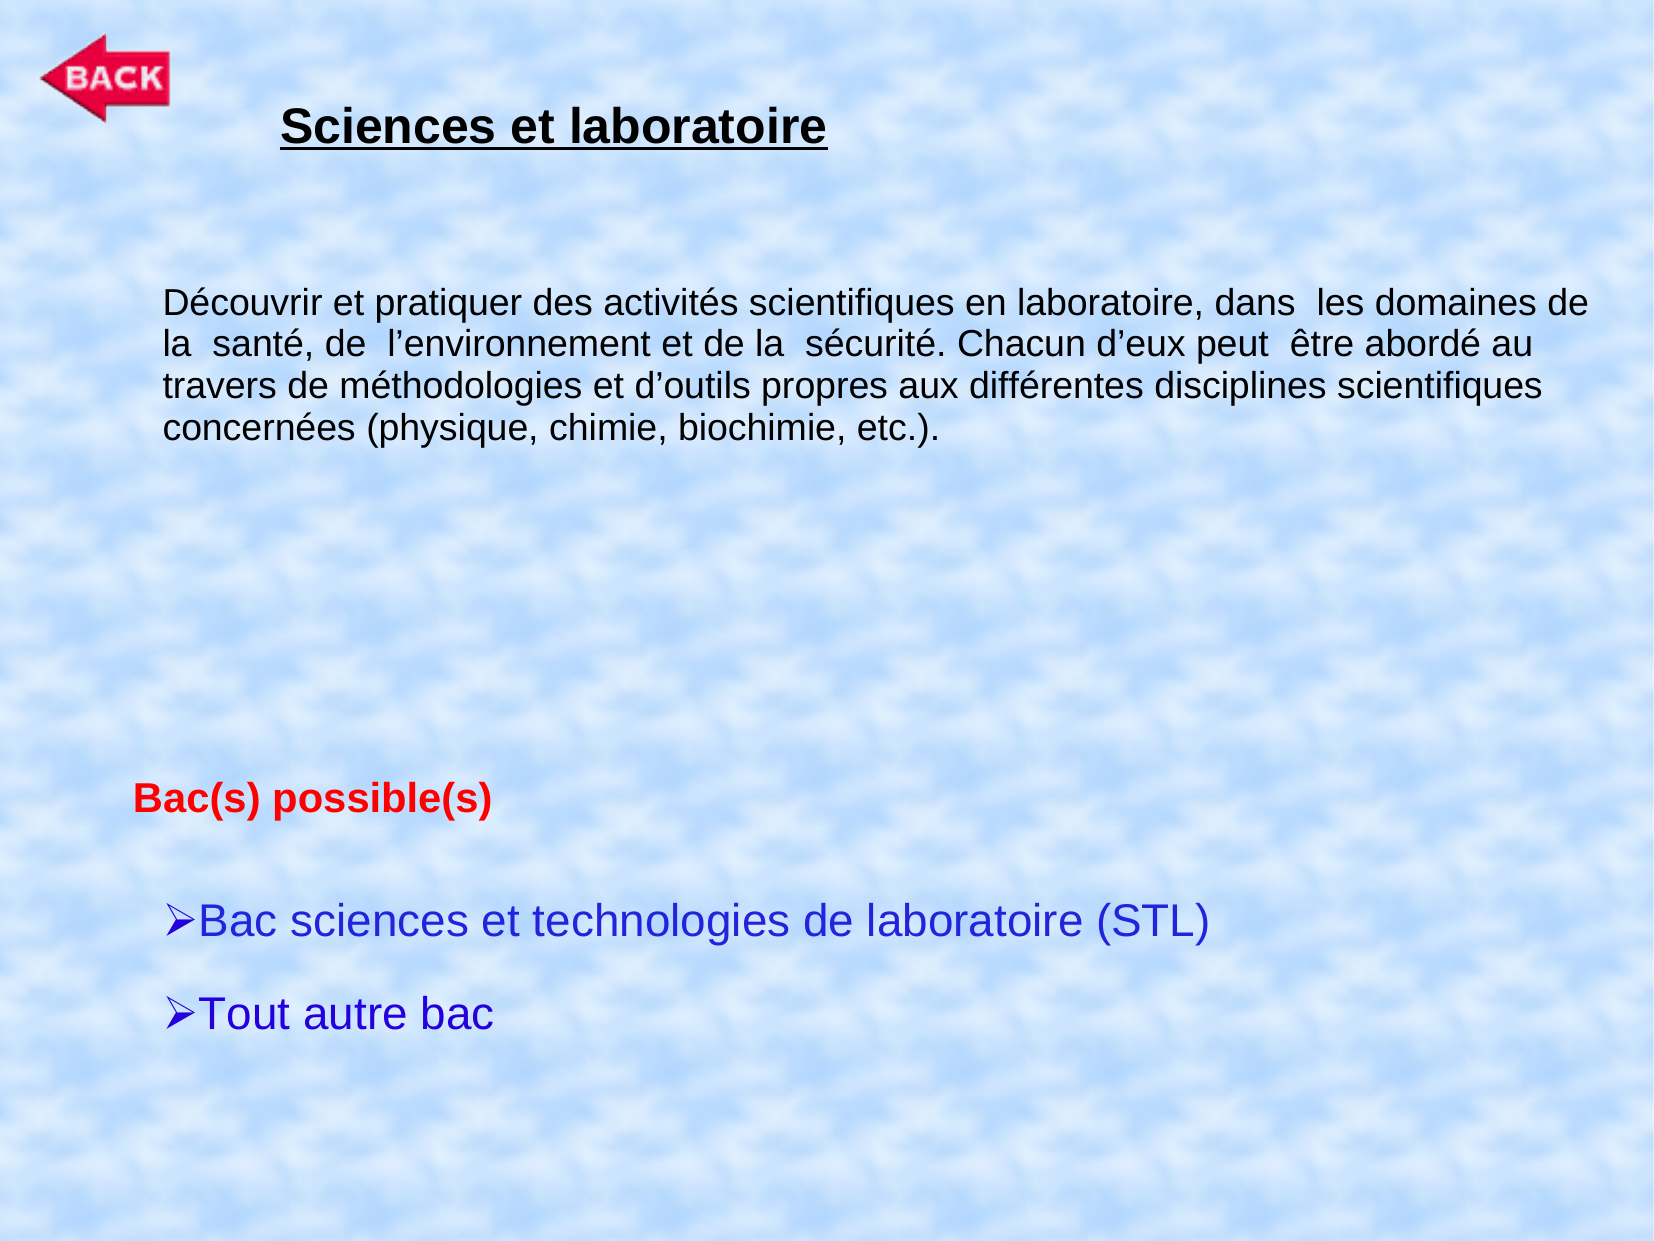

Sciences et laboratoire
Découvrir et pratiquer des activités scientifiques en laboratoire, dans les domaines de la santé, de l’environnement et de la sécurité. Chacun d’eux peut être abordé au travers de méthodologies et d’outils propres aux différentes disciplines scientifiques concernées (physique, chimie, biochimie, etc.).
Bac(s) possible(s)
Bac sciences et technologies de laboratoire (STL)
Tout autre bac